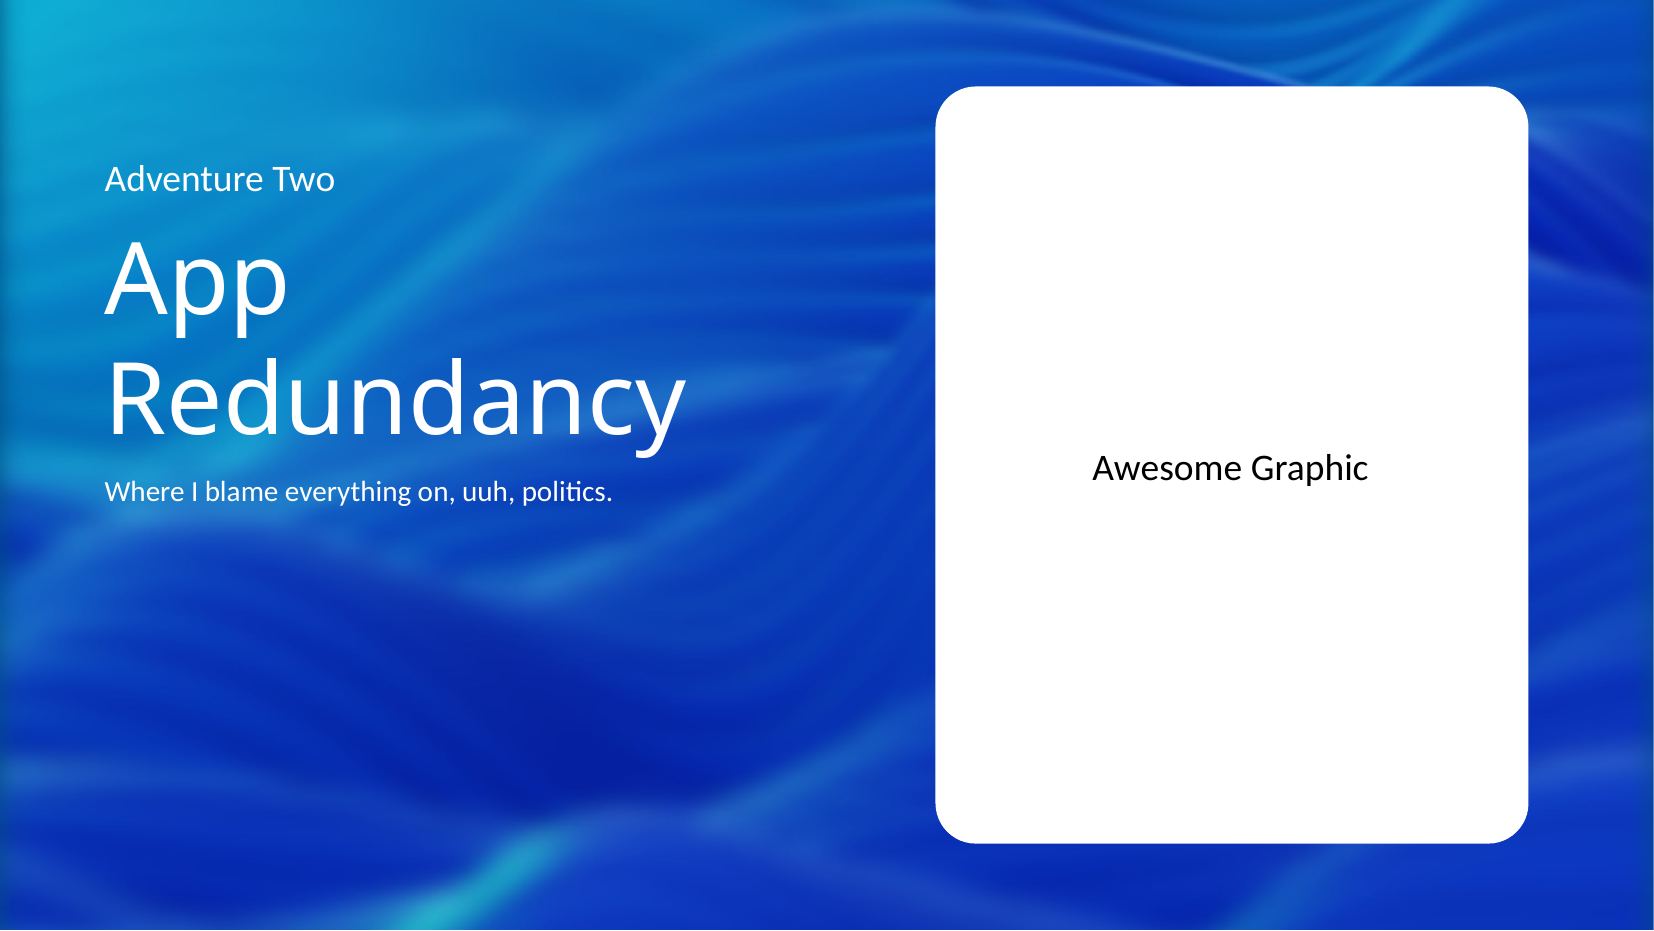

Adventure Two
App
Redundancy
Awesome Graphic
Where I blame everything on, uuh, politics.